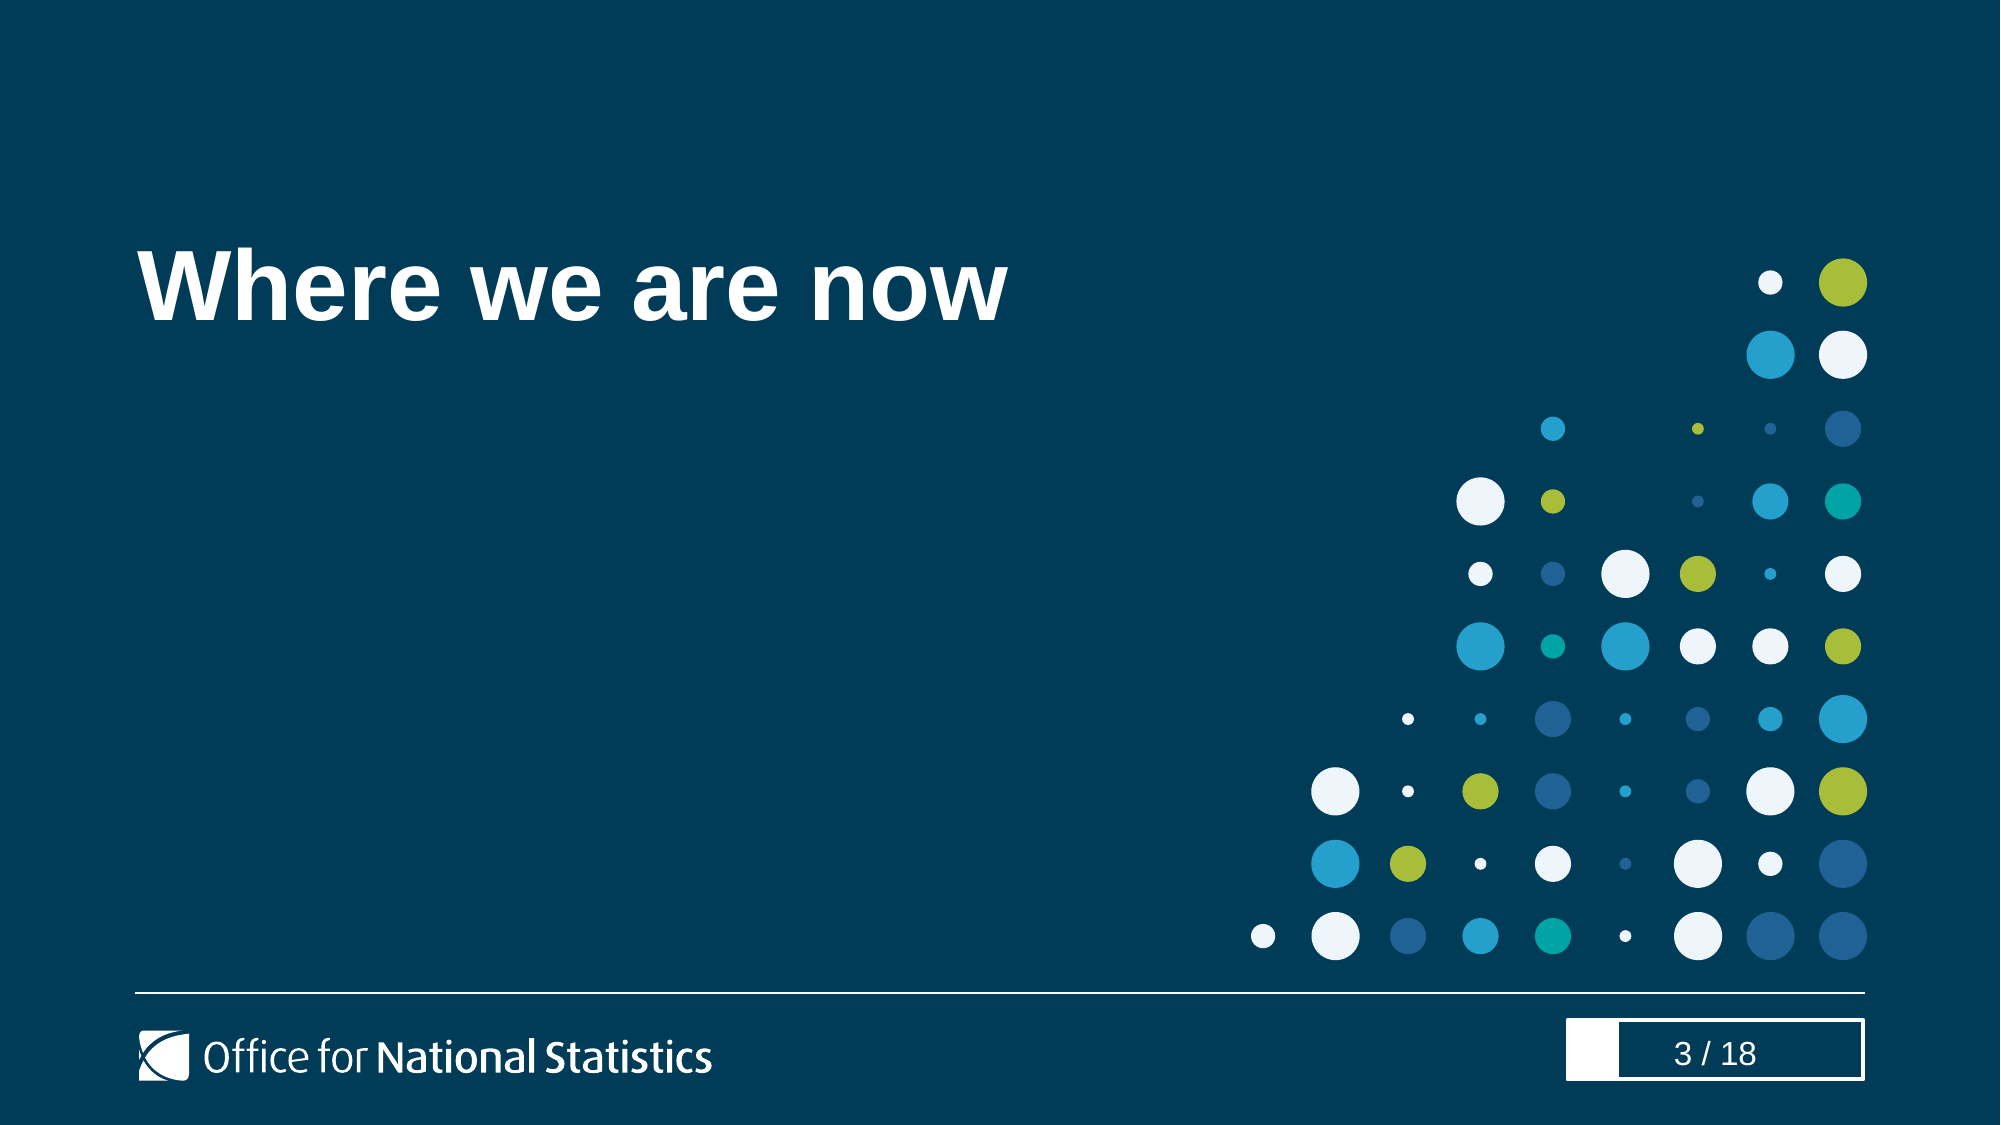

# Where we are now
3 / 18